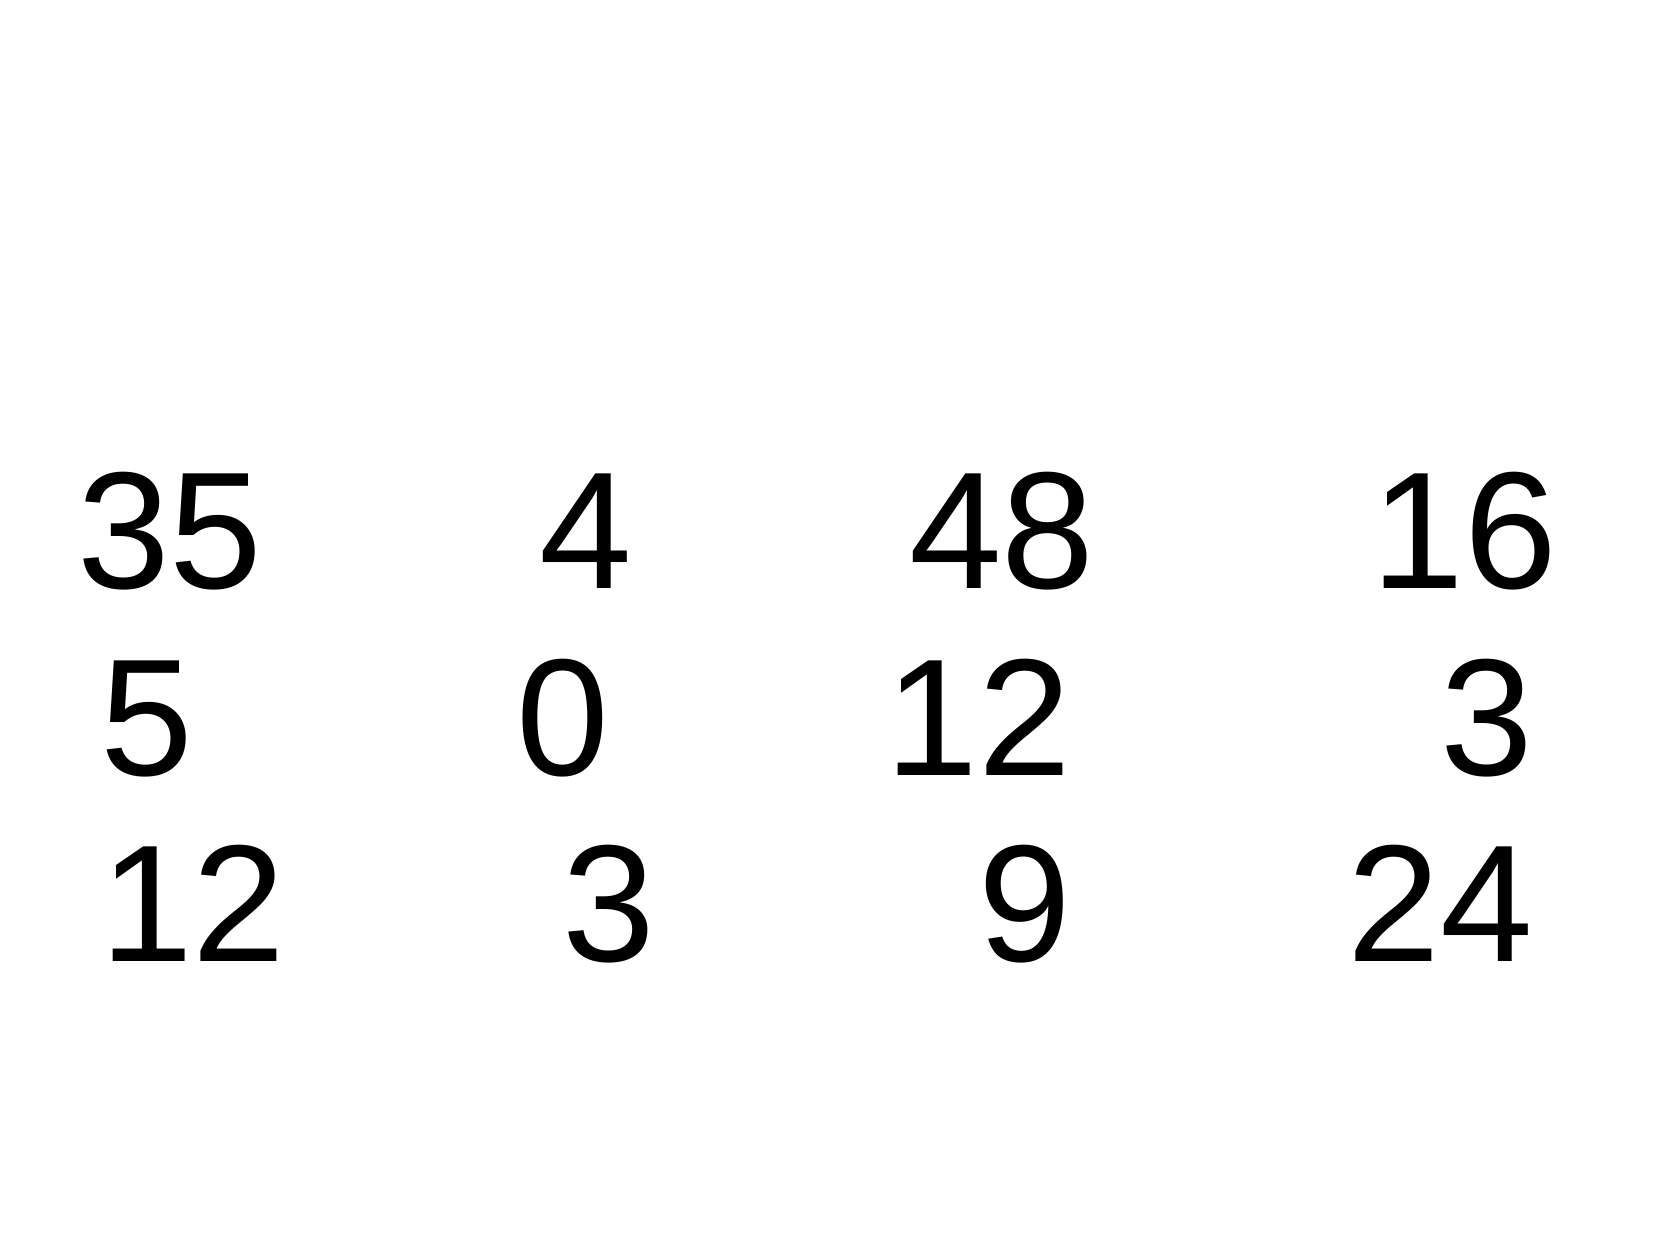

# 35 4 48 16 5 0 12 3 12 3 9 24